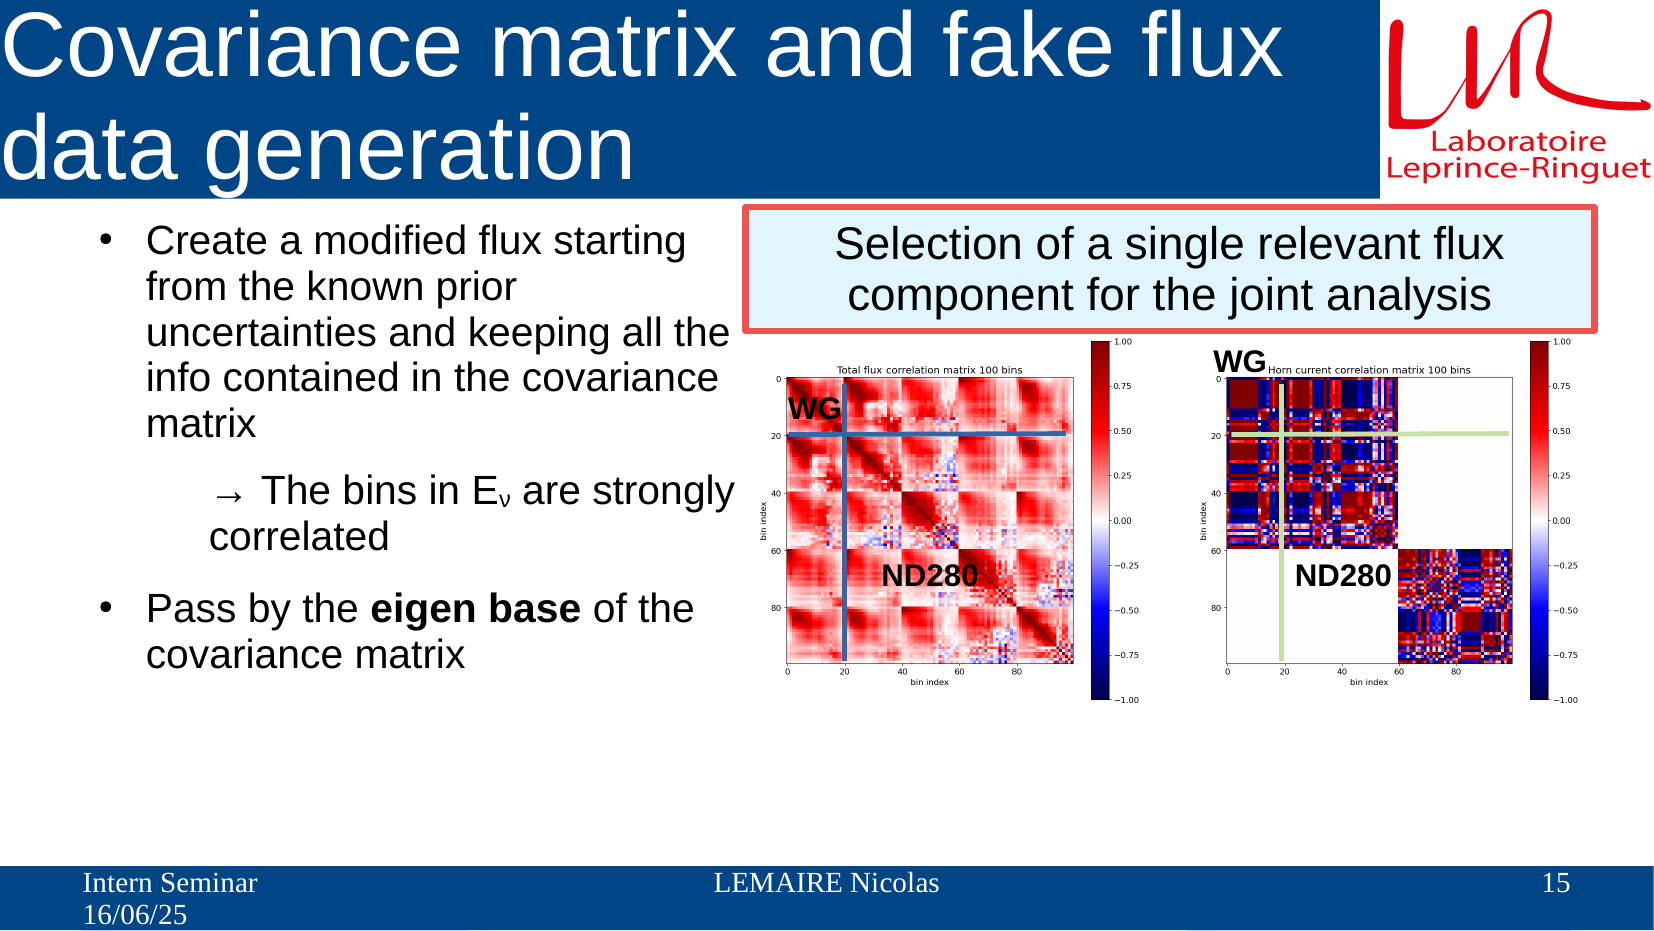

# Covariance matrix and fake flux data generation
Selection of a single relevant flux component for the joint analysis
Create a modified flux starting from the known prior uncertainties and keeping all the info contained in the covariance matrix
→ The bins in Eν are strongly correlated
Pass by the eigen base of the covariance matrix
WG
WG
ND280
ND280
15